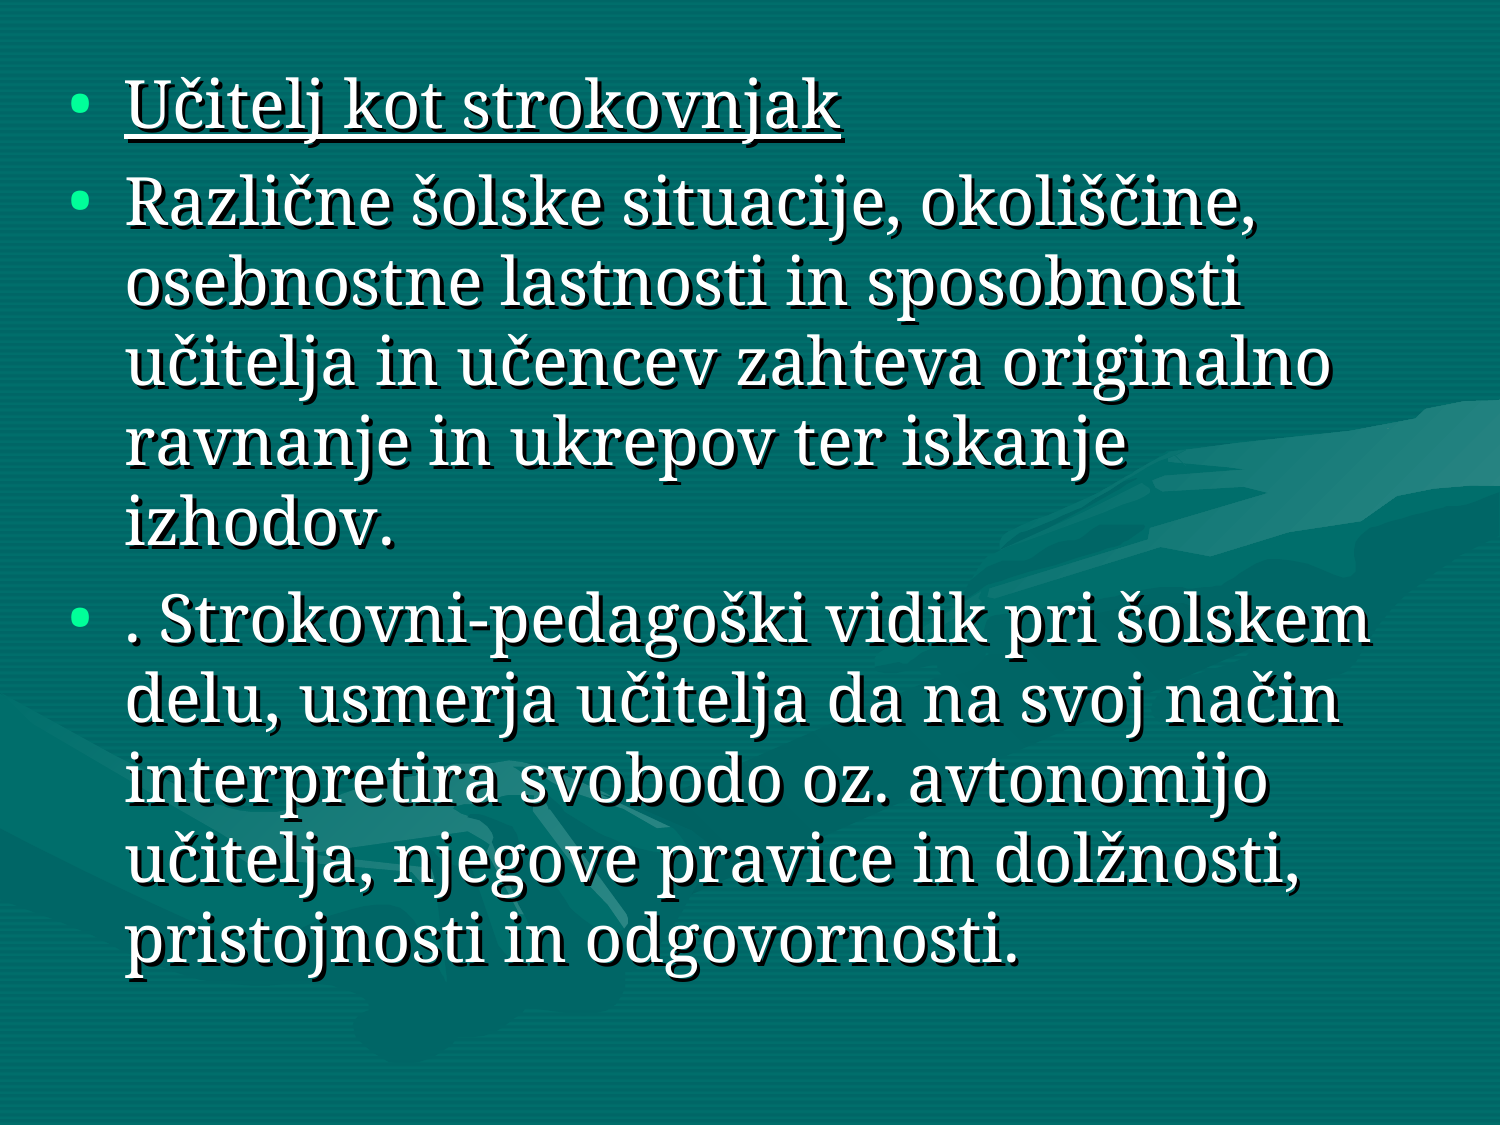

#
Učitelj kot strokovnjak
Različne šolske situacije, okoliščine, osebnostne lastnosti in sposobnosti učitelja in učencev zahteva originalno ravnanje in ukrepov ter iskanje izhodov.
. Strokovni-pedagoški vidik pri šolskem delu, usmerja učitelja da na svoj način interpretira svobodo oz. avtonomijo učitelja, njegove pravice in dolžnosti, pristojnosti in odgovornosti.